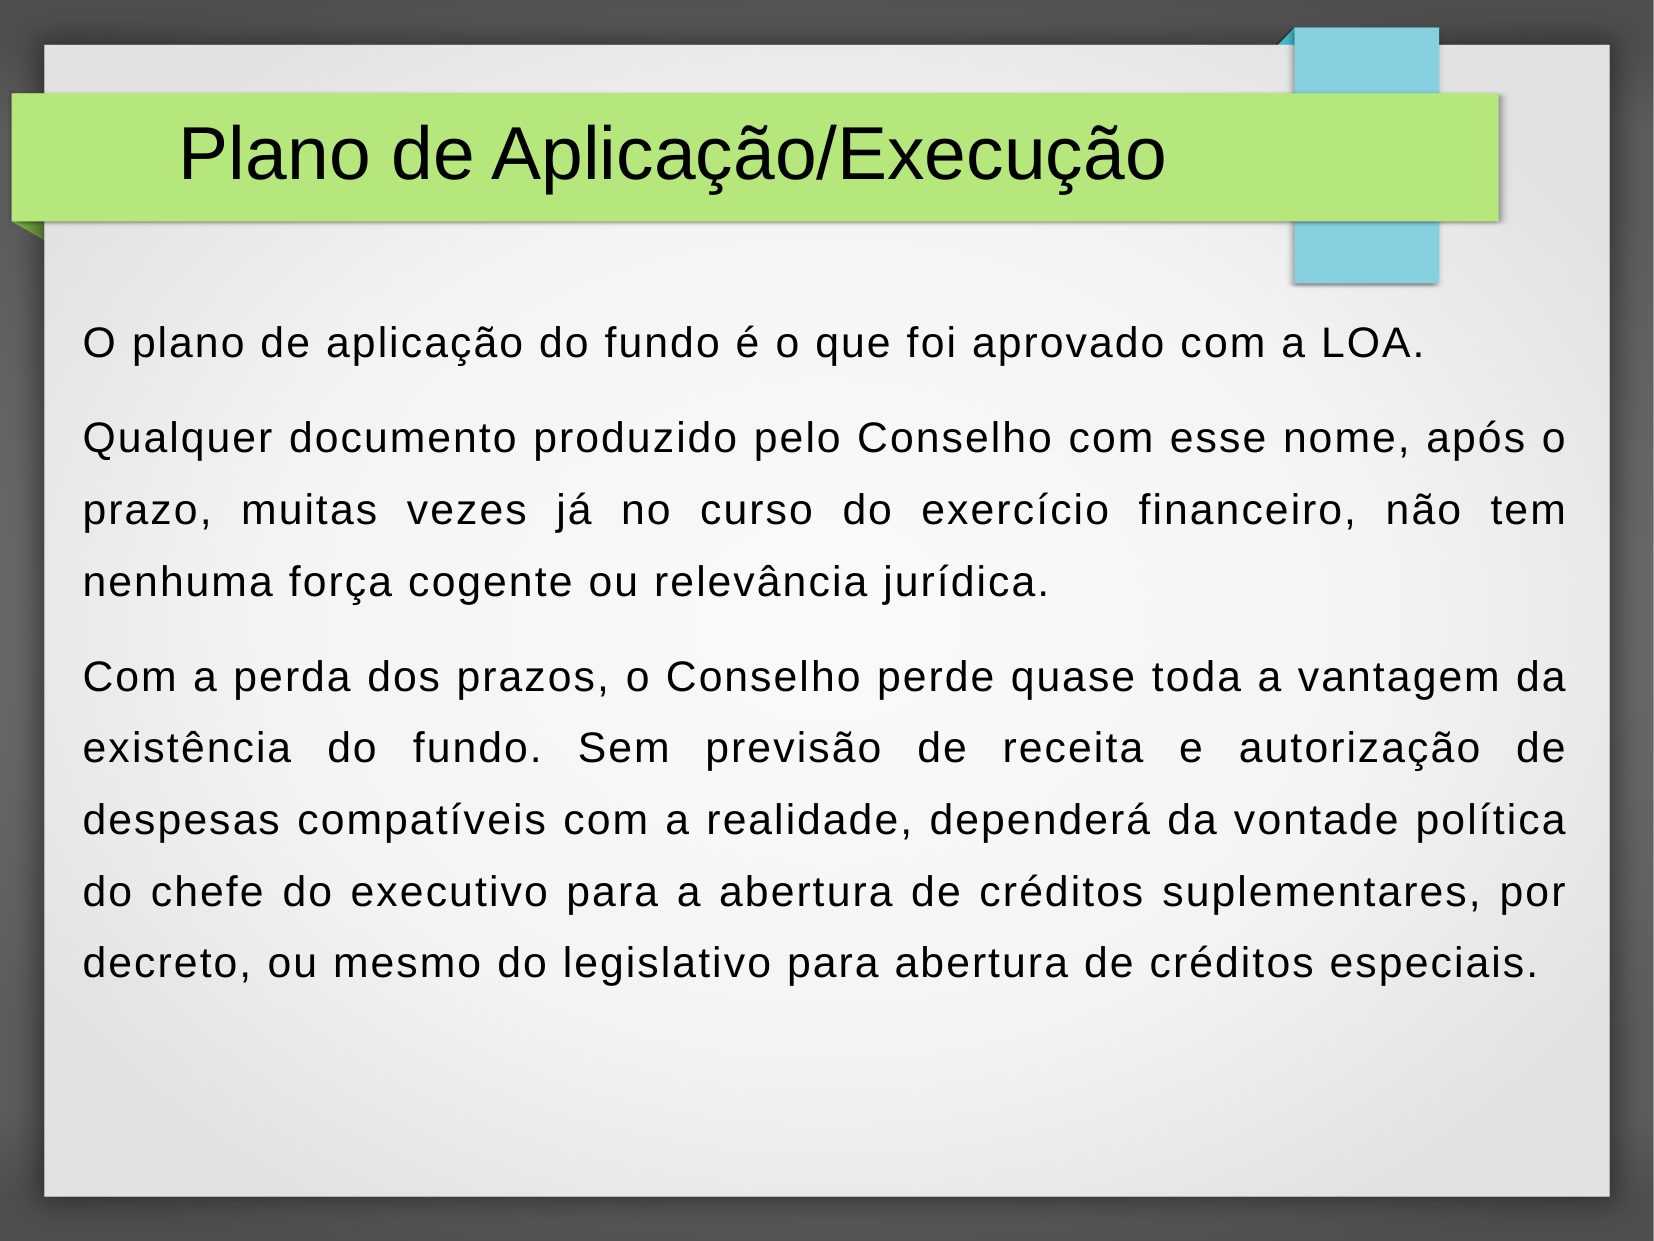

# Plano de Aplicação/Execução
O plano de aplicação do fundo é o que foi aprovado com a LOA.
Qualquer documento produzido pelo Conselho com esse nome, após o prazo, muitas vezes já no curso do exercício financeiro, não tem nenhuma força cogente ou relevância jurídica.
Com a perda dos prazos, o Conselho perde quase toda a vantagem da existência do fundo. Sem previsão de receita e autorização de despesas compatíveis com a realidade, dependerá da vontade política do chefe do executivo para a abertura de créditos suplementares, por decreto, ou mesmo do legislativo para abertura de créditos especiais.